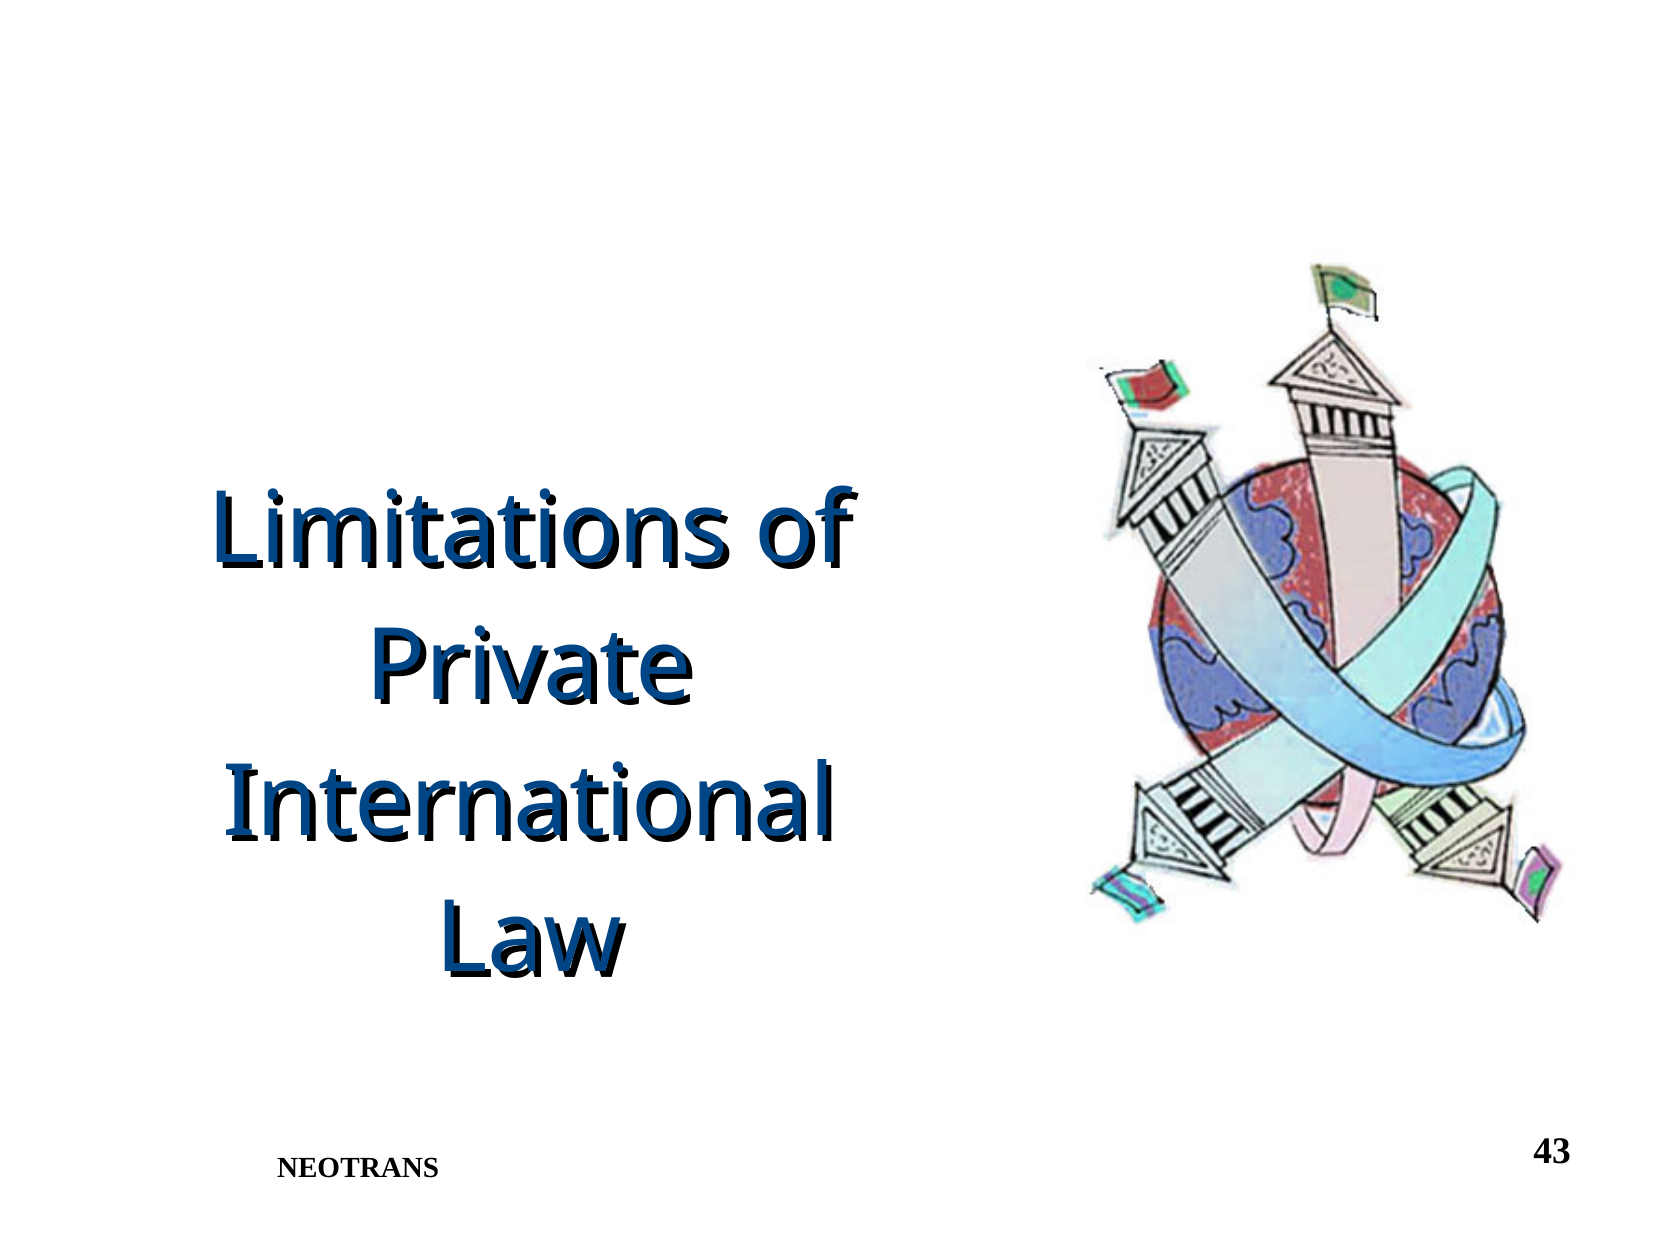

#
Limitations of Private International Law
43
NEOTRANS